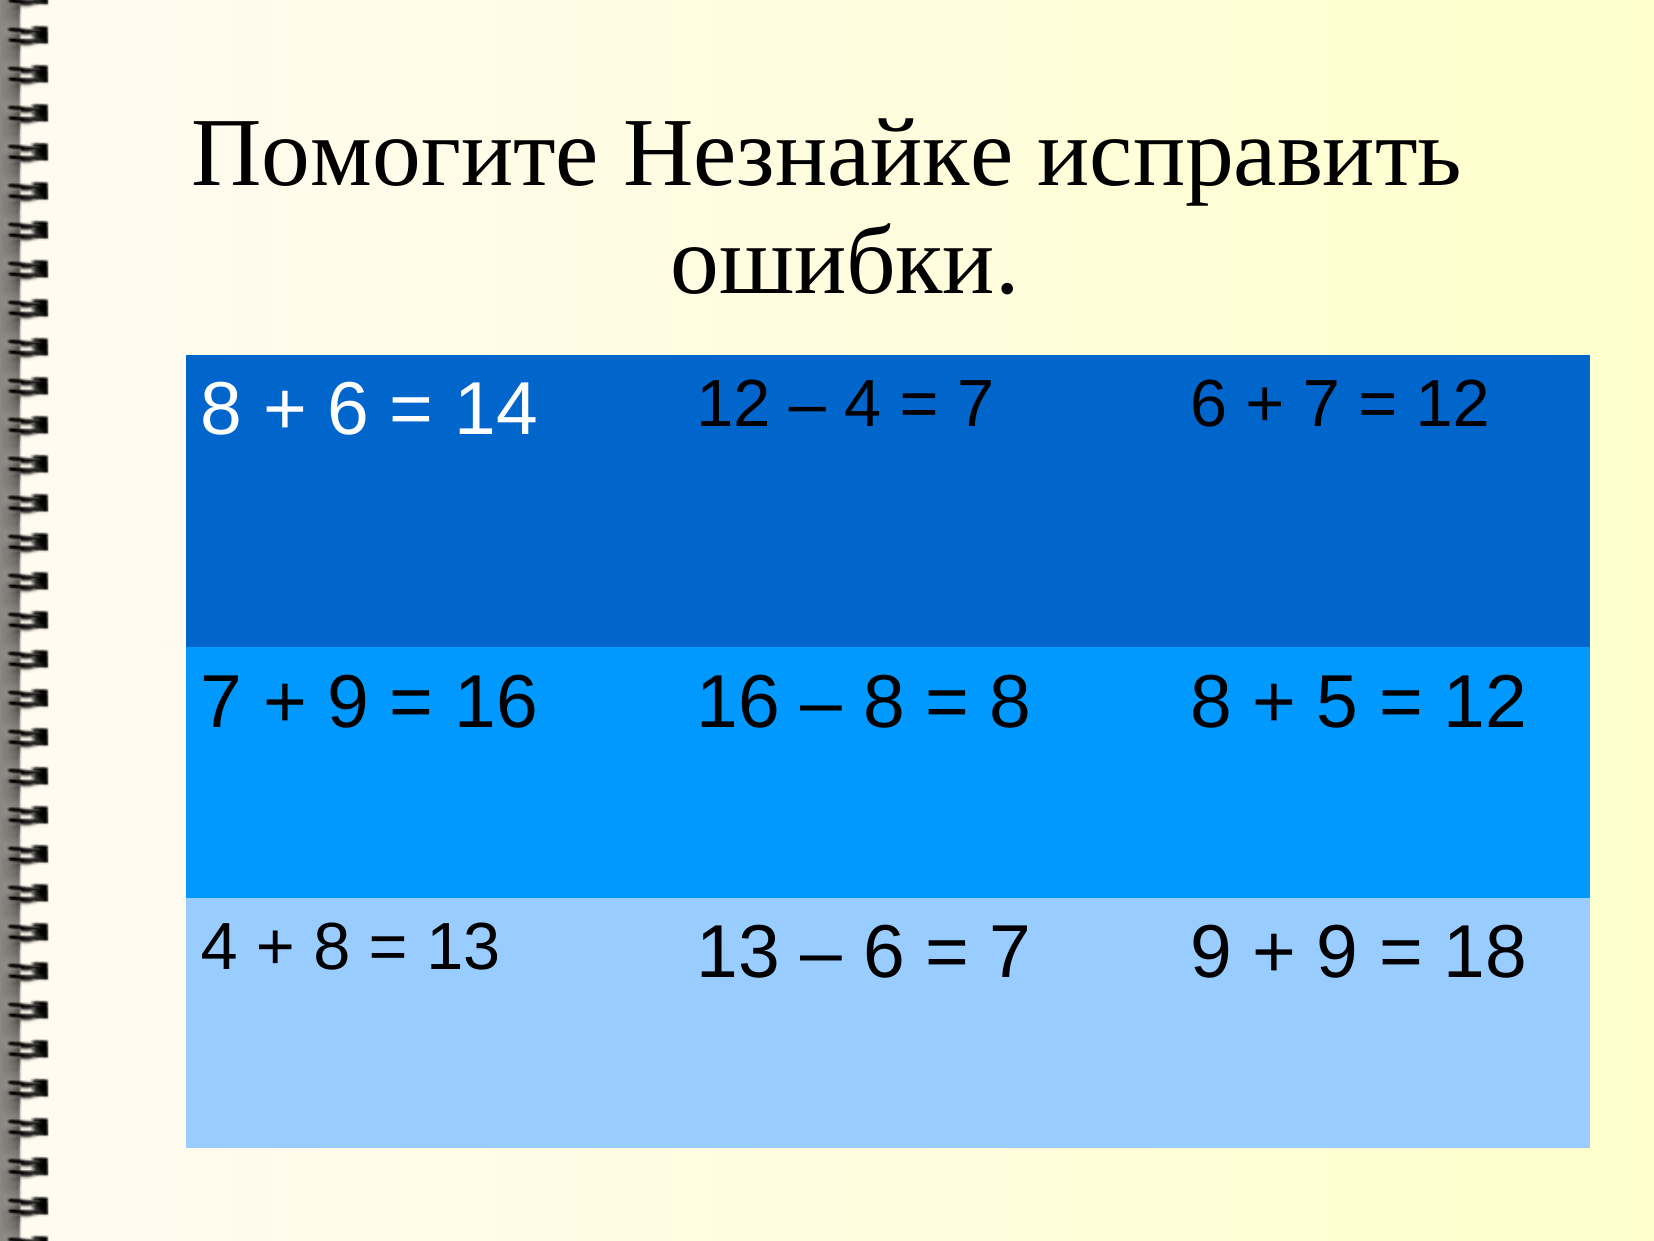

# Помогите Незнайке исправить ошибки.
| 8 + 6 = 14 | 12 – 4 = 7 | 6 + 7 = 12 |
| --- | --- | --- |
| 7 + 9 = 16 | 16 – 8 = 8 | 8 + 5 = 12 |
| 4 + 8 = 13 | 13 – 6 = 7 | 9 + 9 = 18 |